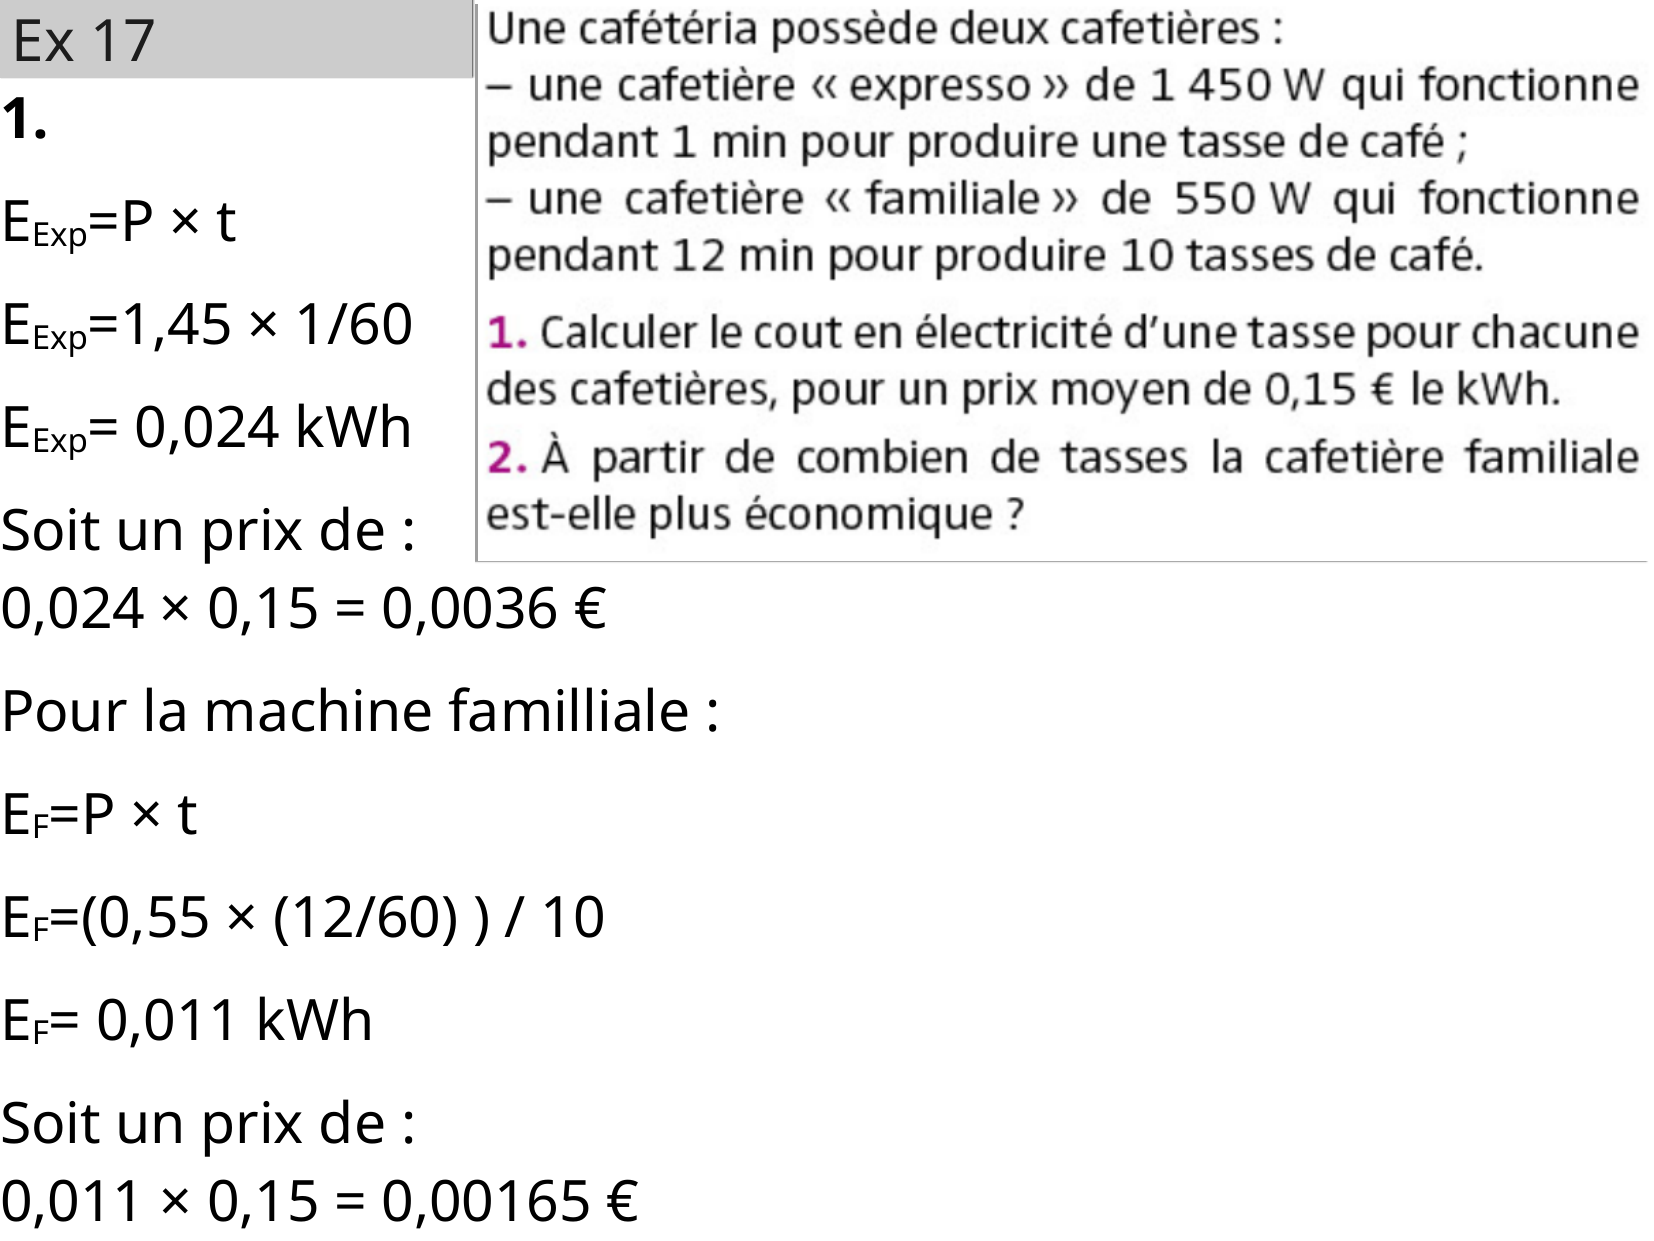

# Ex 17
1.
EExp=P × t
EExp=1,45 × 1/60
EExp= 0,024 kWh
Soit un prix de :
0,024 × 0,15 = 0,0036 €
Pour la machine familliale :
EF=P × t
EF=(0,55 × (12/60) ) / 10
EF= 0,011 kWh
Soit un prix de :
0,011 × 0,15 = 0,00165 €